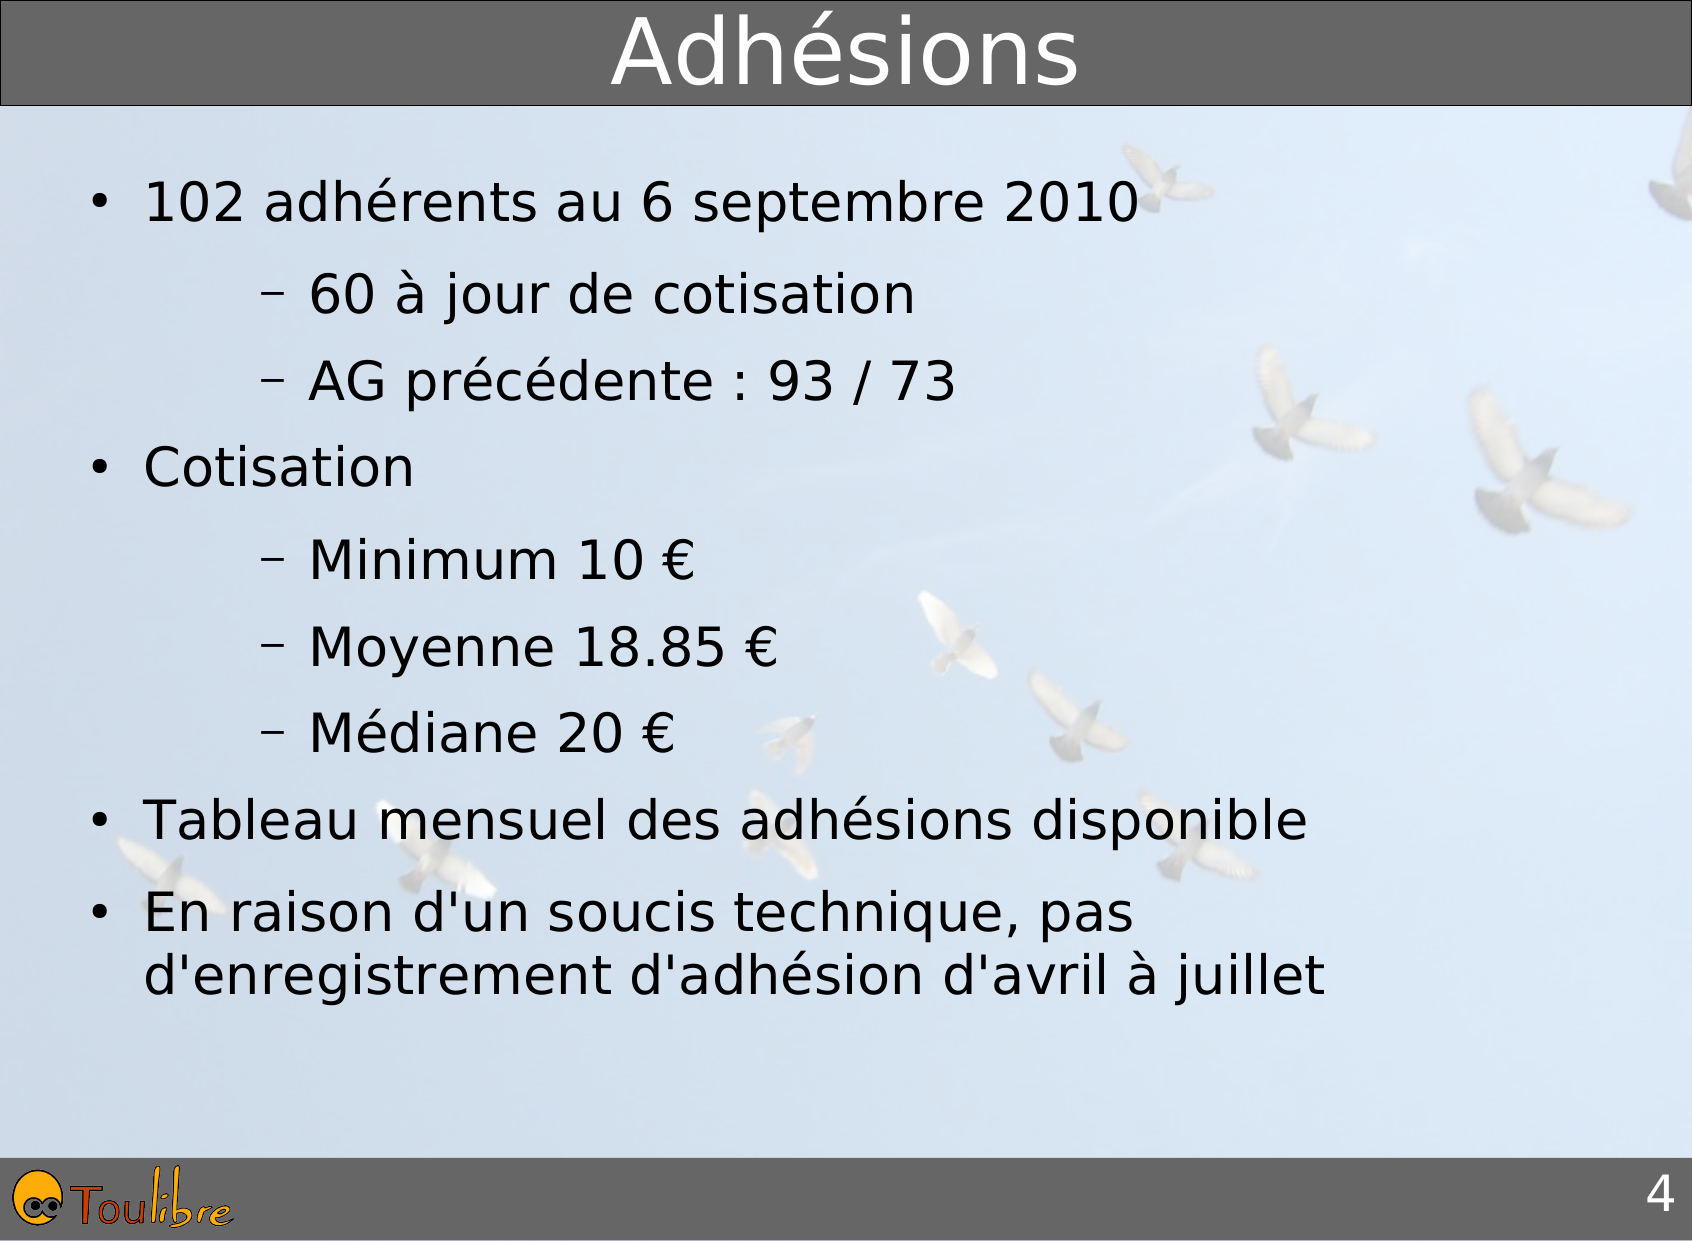

# Adhésions
102 adhérents au 6 septembre 2010
60 à jour de cotisation
AG précédente : 93 / 73
Cotisation
Minimum 10 €
Moyenne 18.85 €
Médiane 20 €
Tableau mensuel des adhésions disponible
En raison d'un soucis technique, pas d'enregistrement d'adhésion d'avril à juillet